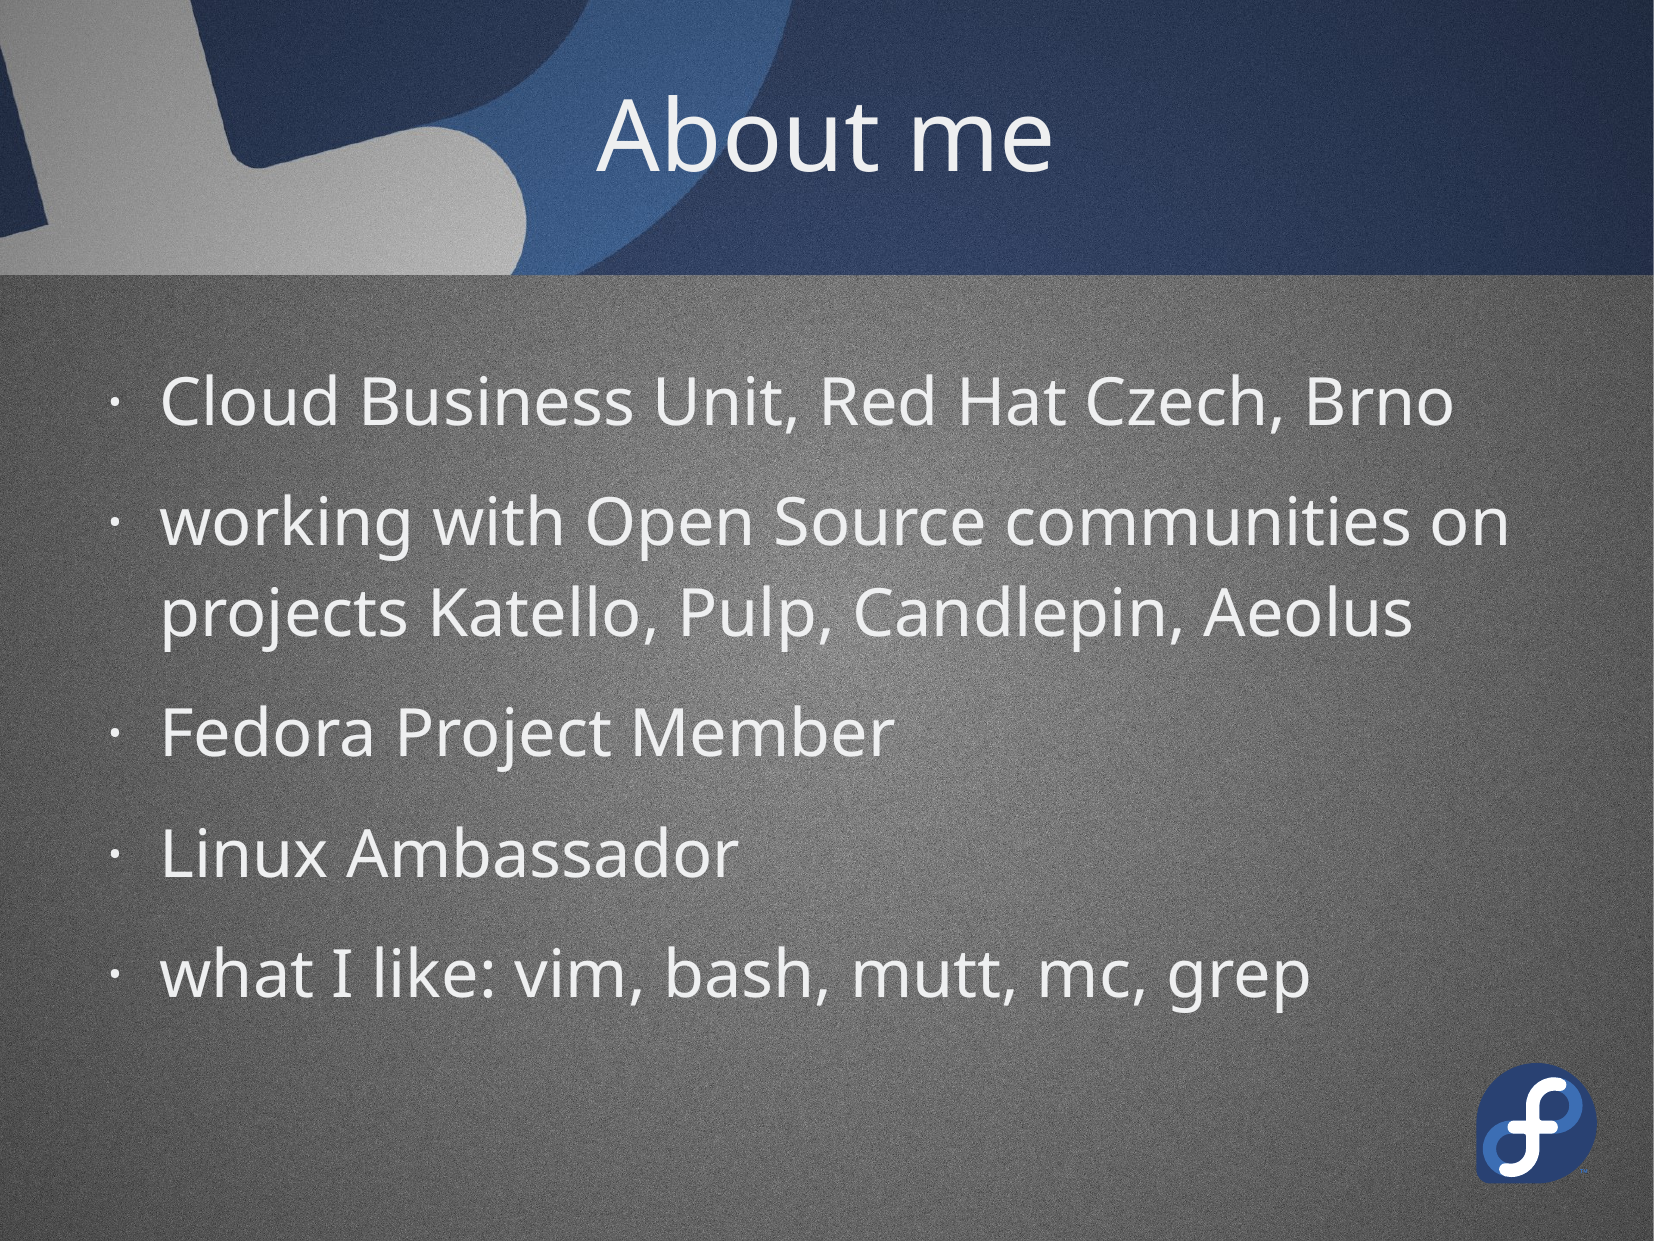

# About me
Cloud Business Unit, Red Hat Czech, Brno
working with Open Source communities on projects Katello, Pulp, Candlepin, Aeolus
Fedora Project Member
Linux Ambassador
what I like: vim, bash, mutt, mc, grep